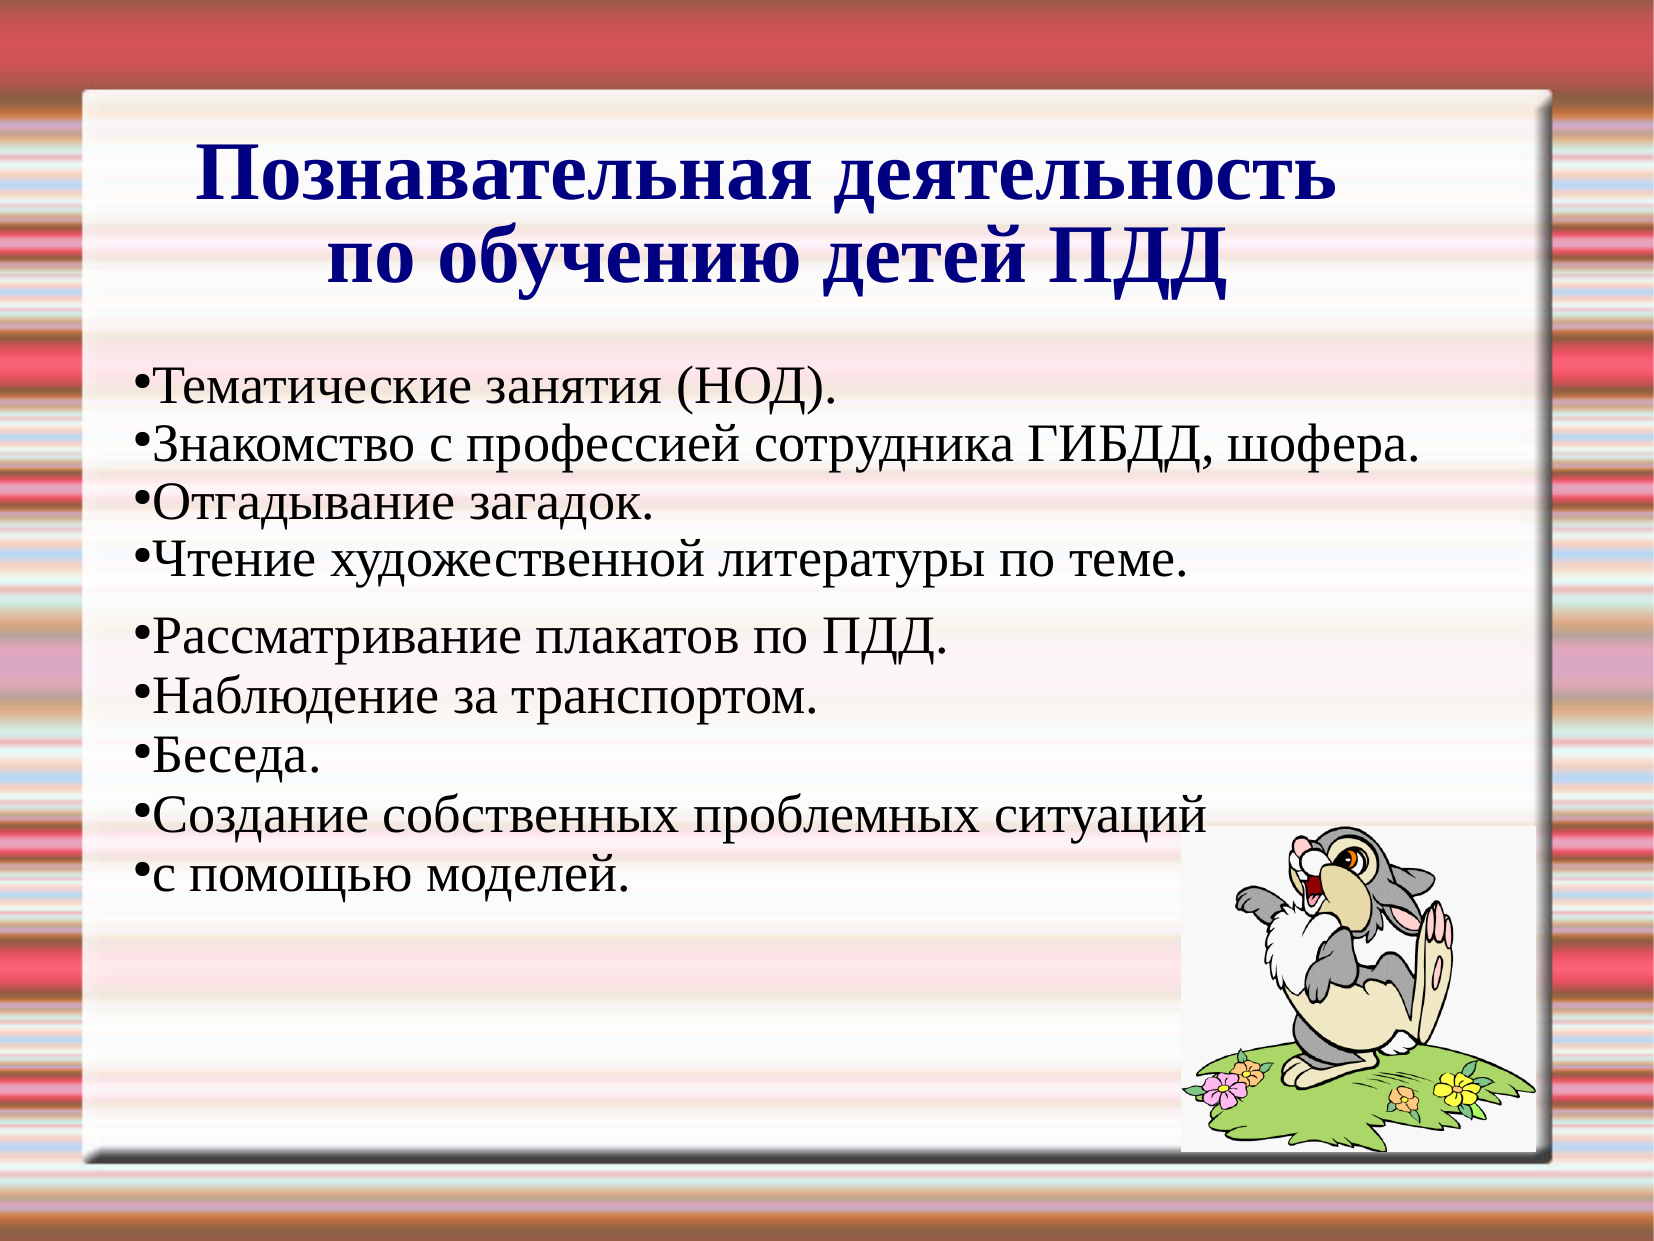

Познавательная деятельность
по обучению детей ПДД
Тематические занятия (НОД).
Знакомство с профессией сотрудника ГИБДД, шофера.
Отгадывание загадок.
Чтение художественной литературы по теме.
Рассматривание плакатов по ПДД.
Наблюдение за транспортом.
Беседа.
Создание собственных проблемных ситуаций
с помощью моделей.